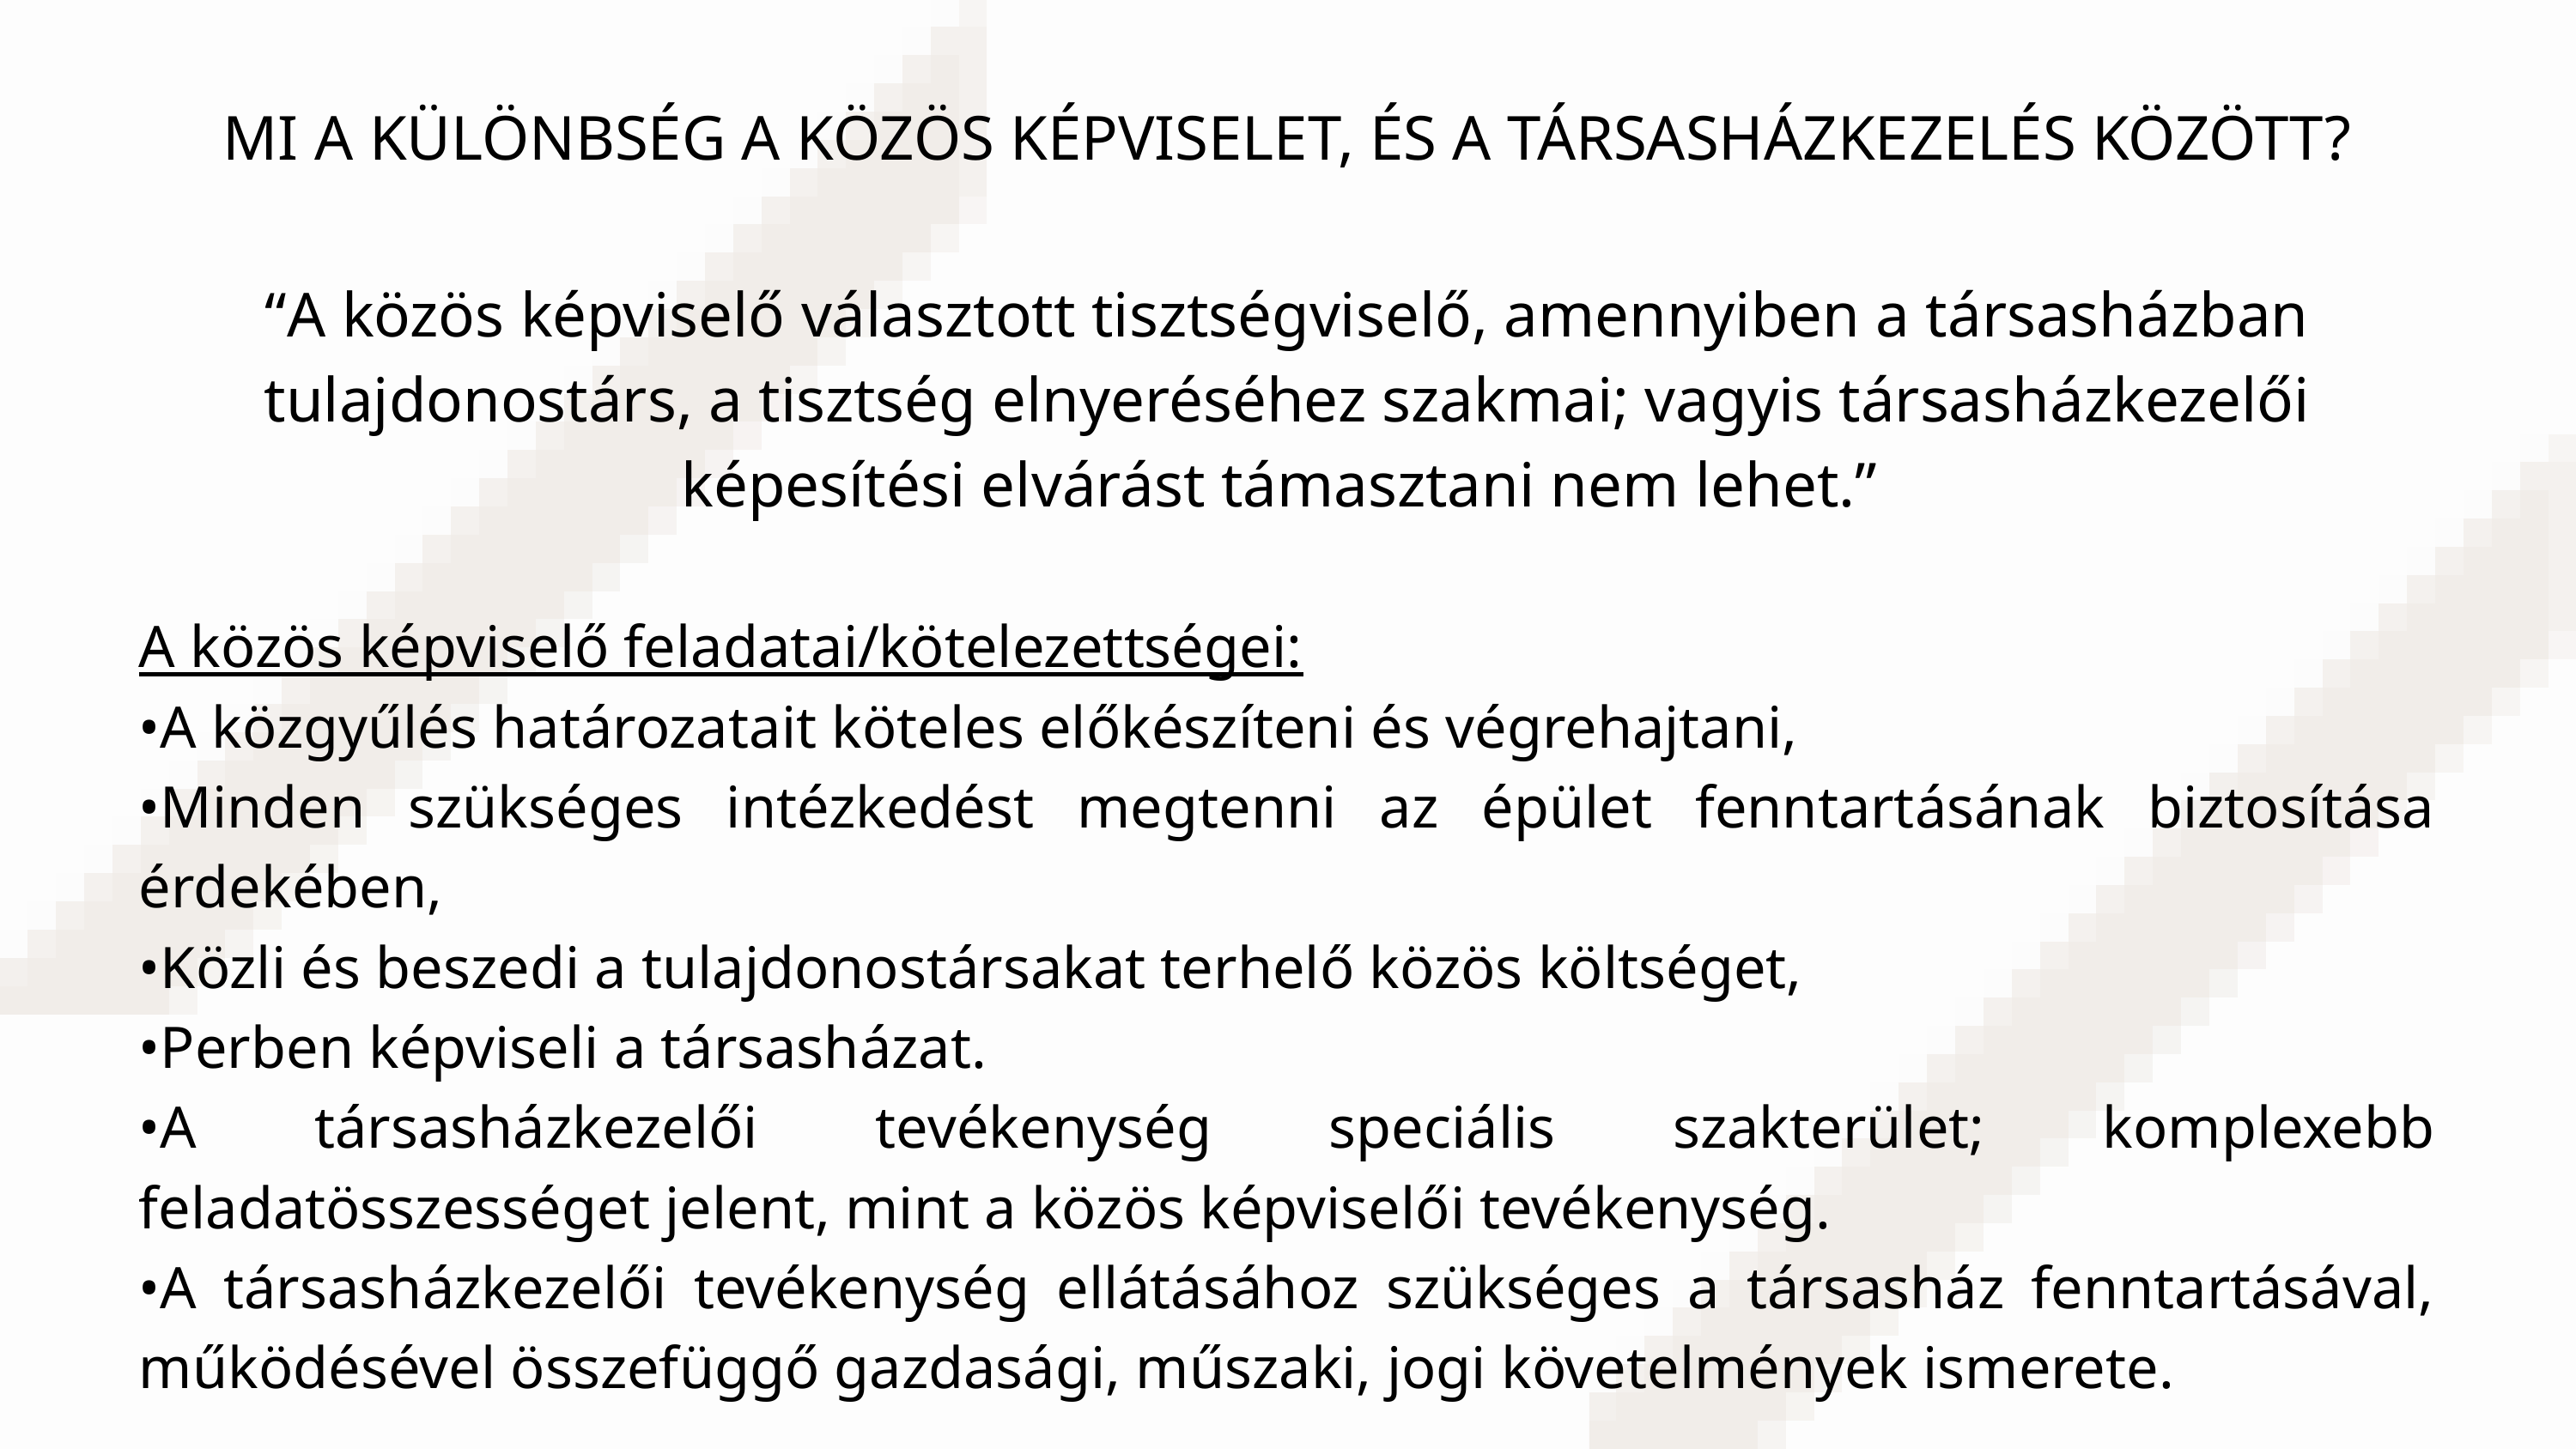

MI A KÜLÖNBSÉG A KÖZÖS KÉPVISELET, ÉS A TÁRSASHÁZKEZELÉS KÖZÖTT?
“A közös képviselő választott tisztségviselő, amennyiben a társasházban tulajdonostárs, a tisztség elnyeréséhez szakmai; vagyis társasházkezelői képesítési elvárást támasztani nem lehet.”
A közös képviselő feladatai/kötelezettségei:
•A közgyűlés határozatait köteles előkészíteni és végrehajtani,
•Minden szükséges intézkedést megtenni az épület fenntartásának biztosítása érdekében,
•Közli és beszedi a tulajdonostársakat terhelő közös költséget,
•Perben képviseli a társasházat.
•A társasházkezelői tevékenység speciális szakterület; komplexebb feladatösszességet jelent, mint a közös képviselői tevékenység.
•A társasházkezelői tevékenység ellátásához szükséges a társasház fenntartásával, működésével összefüggő gazdasági, műszaki, jogi követelmények ismerete.